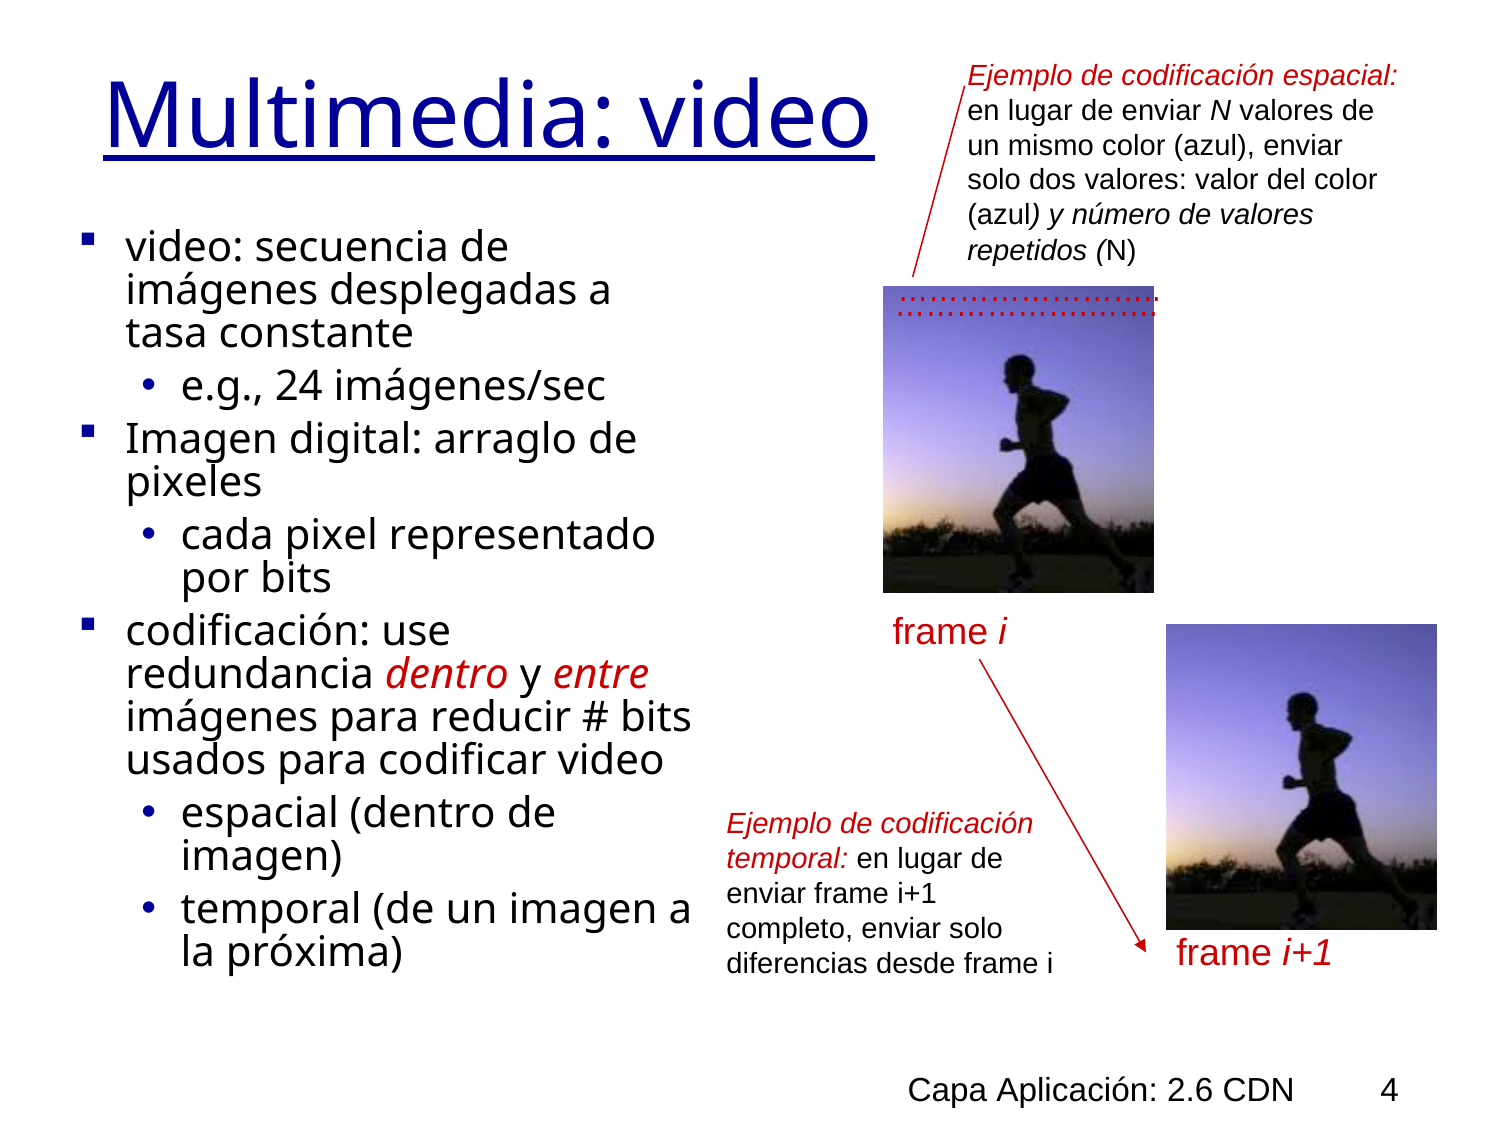

Multimedia: video
Ejemplo de codificación espacial: en lugar de enviar N valores de un mismo color (azul), enviar solo dos valores: valor del color (azul) y número de valores repetidos (N)
……………………..
……………….…….
frame i
Ejemplo de codificación temporal: en lugar de enviar frame i+1 completo, enviar solo diferencias desde frame i
frame i+1
# video: secuencia de imágenes desplegadas a tasa constante
e.g., 24 imágenes/sec
Imagen digital: arraglo de pixeles
cada pixel representado por bits
codificación: use redundancia dentro y entre imágenes para reducir # bits usados para codificar video
espacial (dentro de imagen)
temporal (de un imagen a la próxima)
4